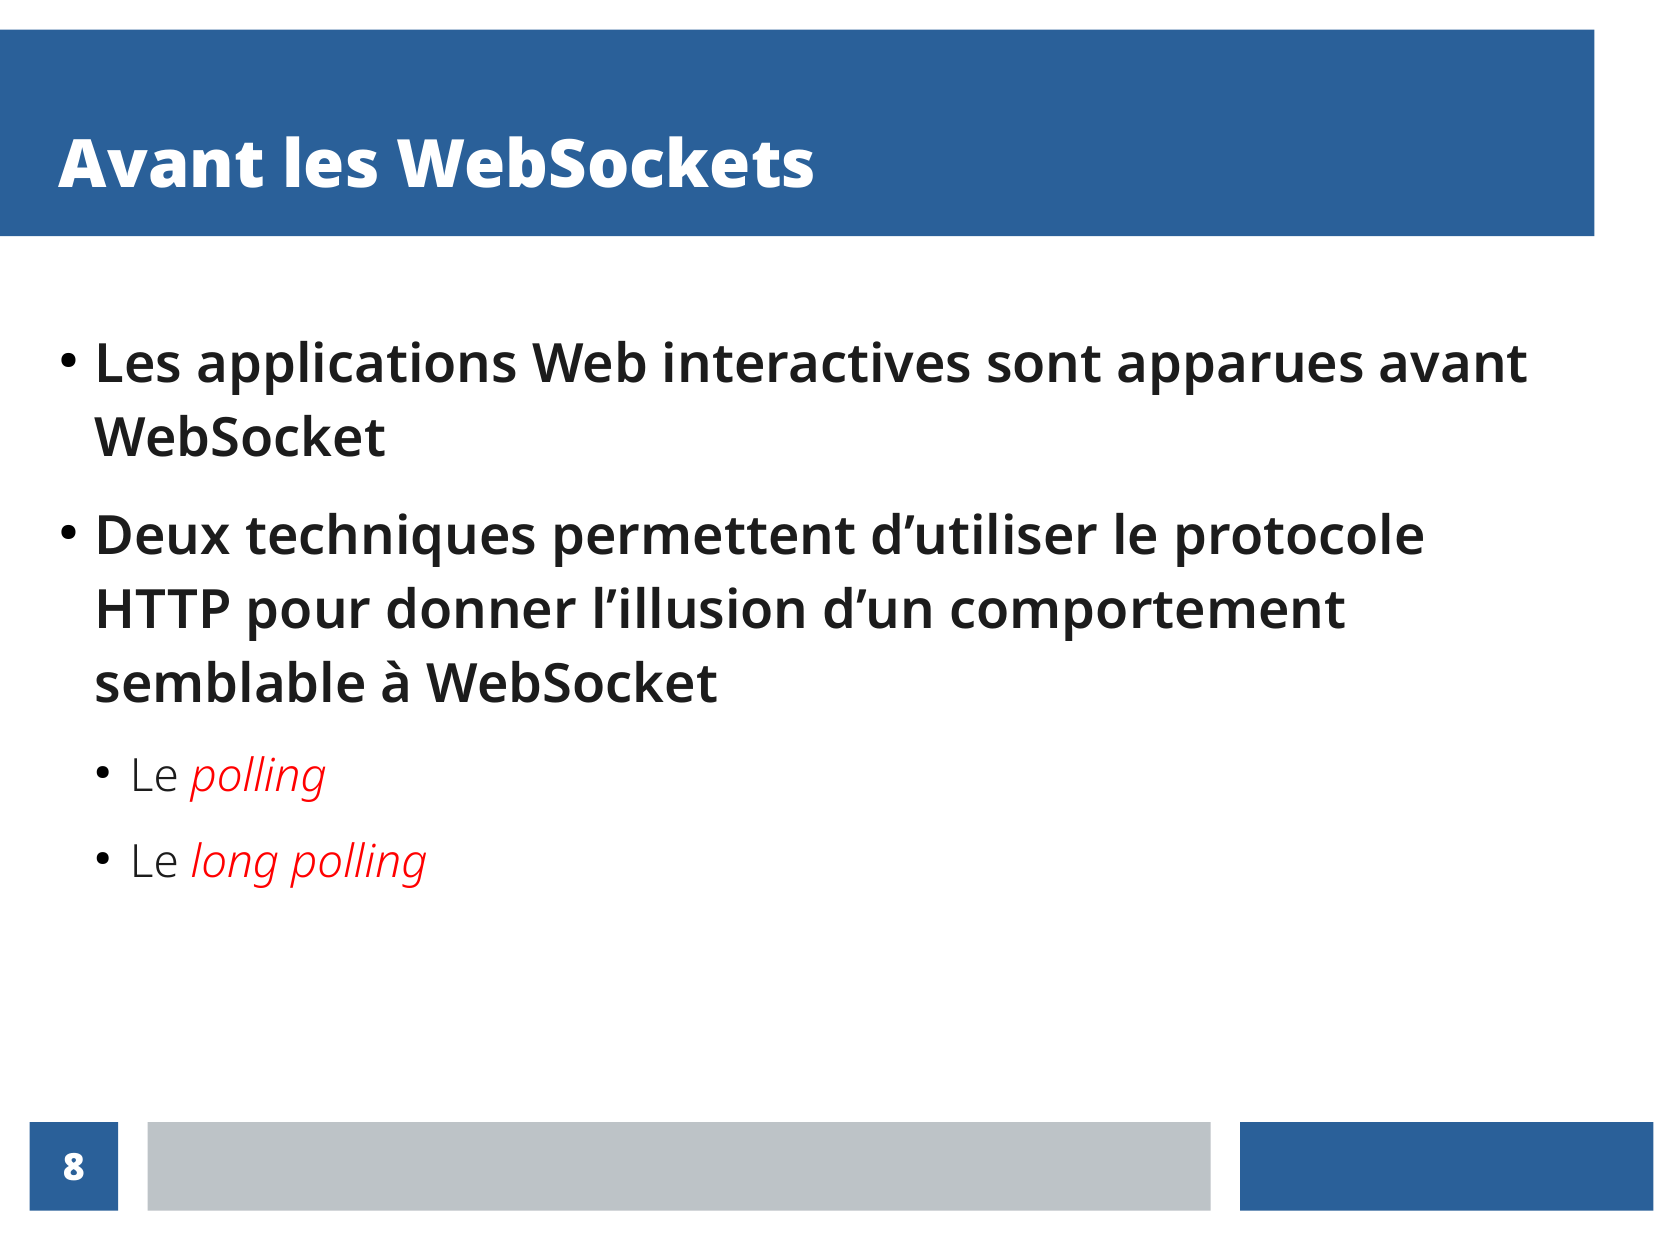

# Avant les WebSockets
Les applications Web interactives sont apparues avant WebSocket
Deux techniques permettent d’utiliser le protocole HTTP pour donner l’illusion d’un comportement semblable à WebSocket
Le polling
Le long polling
8